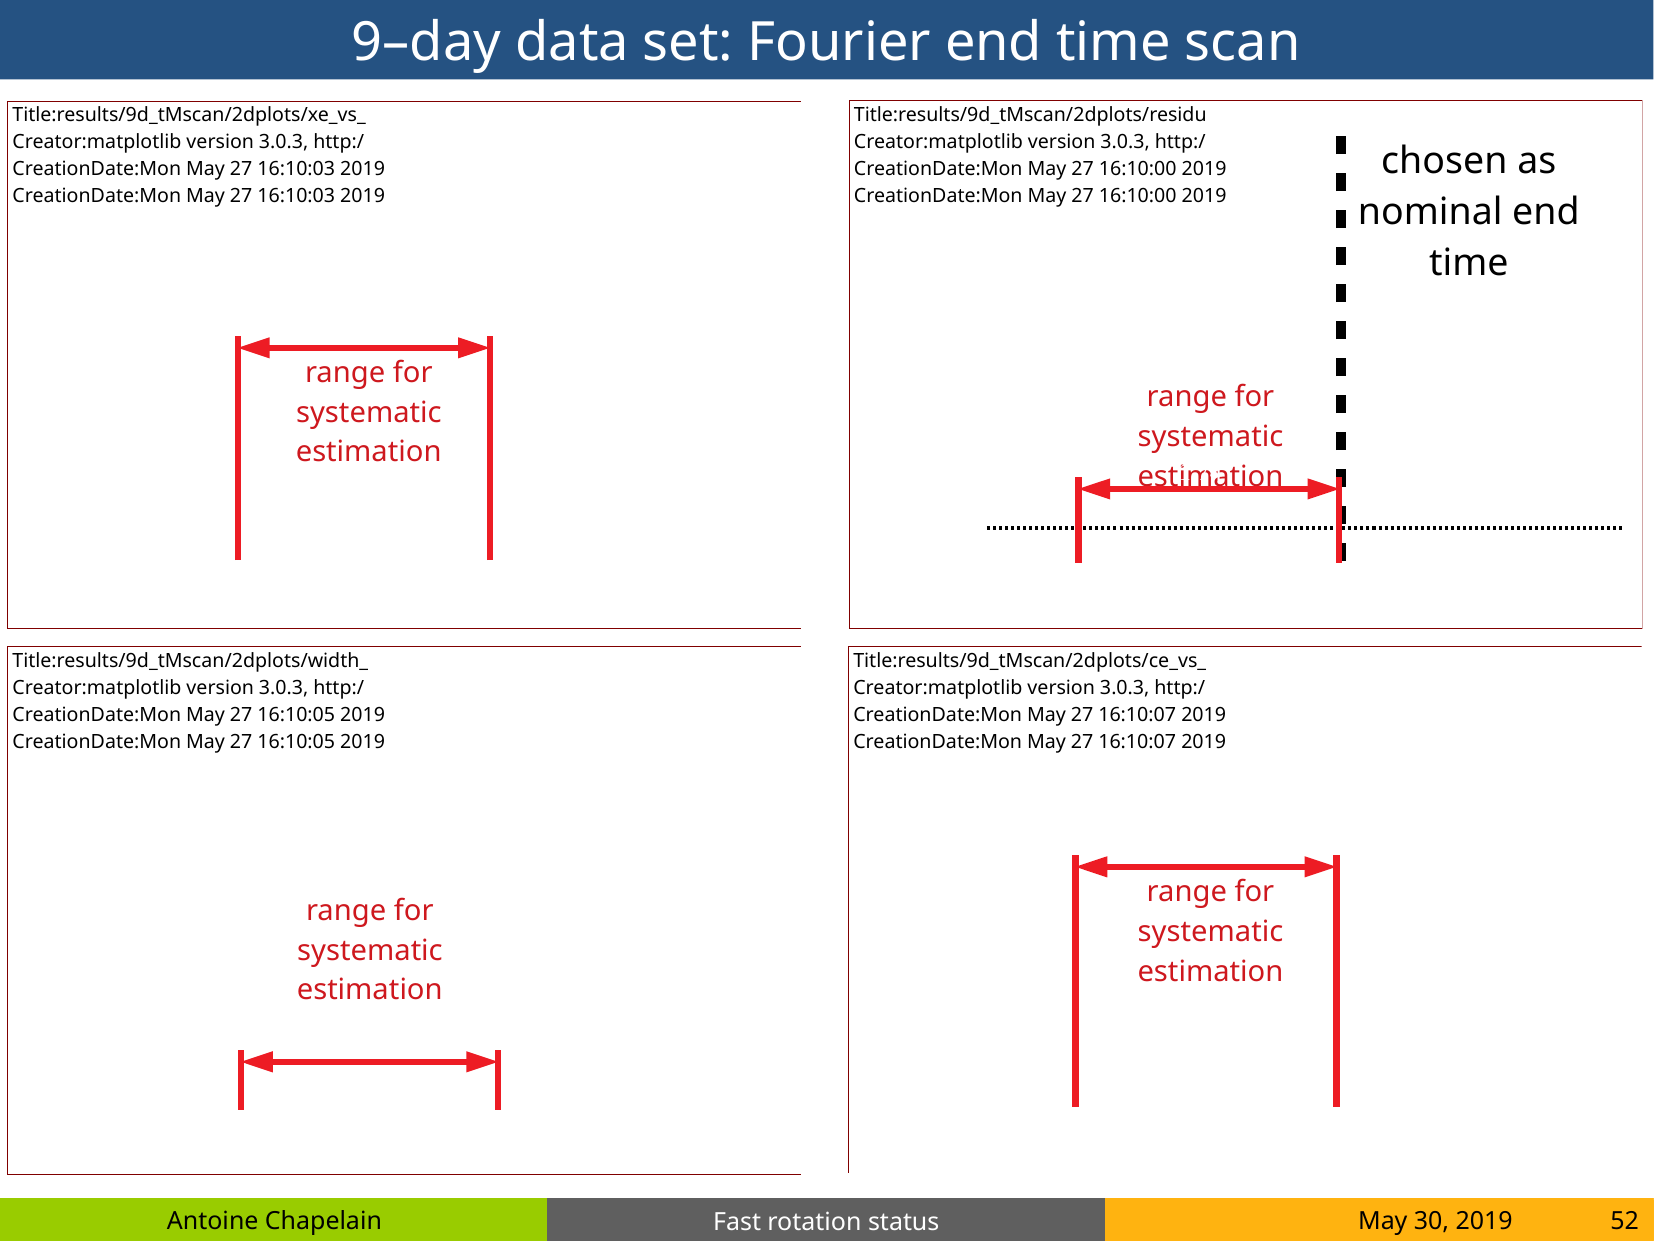

# 9–day data set: Fourier end time scan
chosen as nominal end time
range for systematic estimation
range for systematic estimation
range for systematic estimation
range for systematic estimation